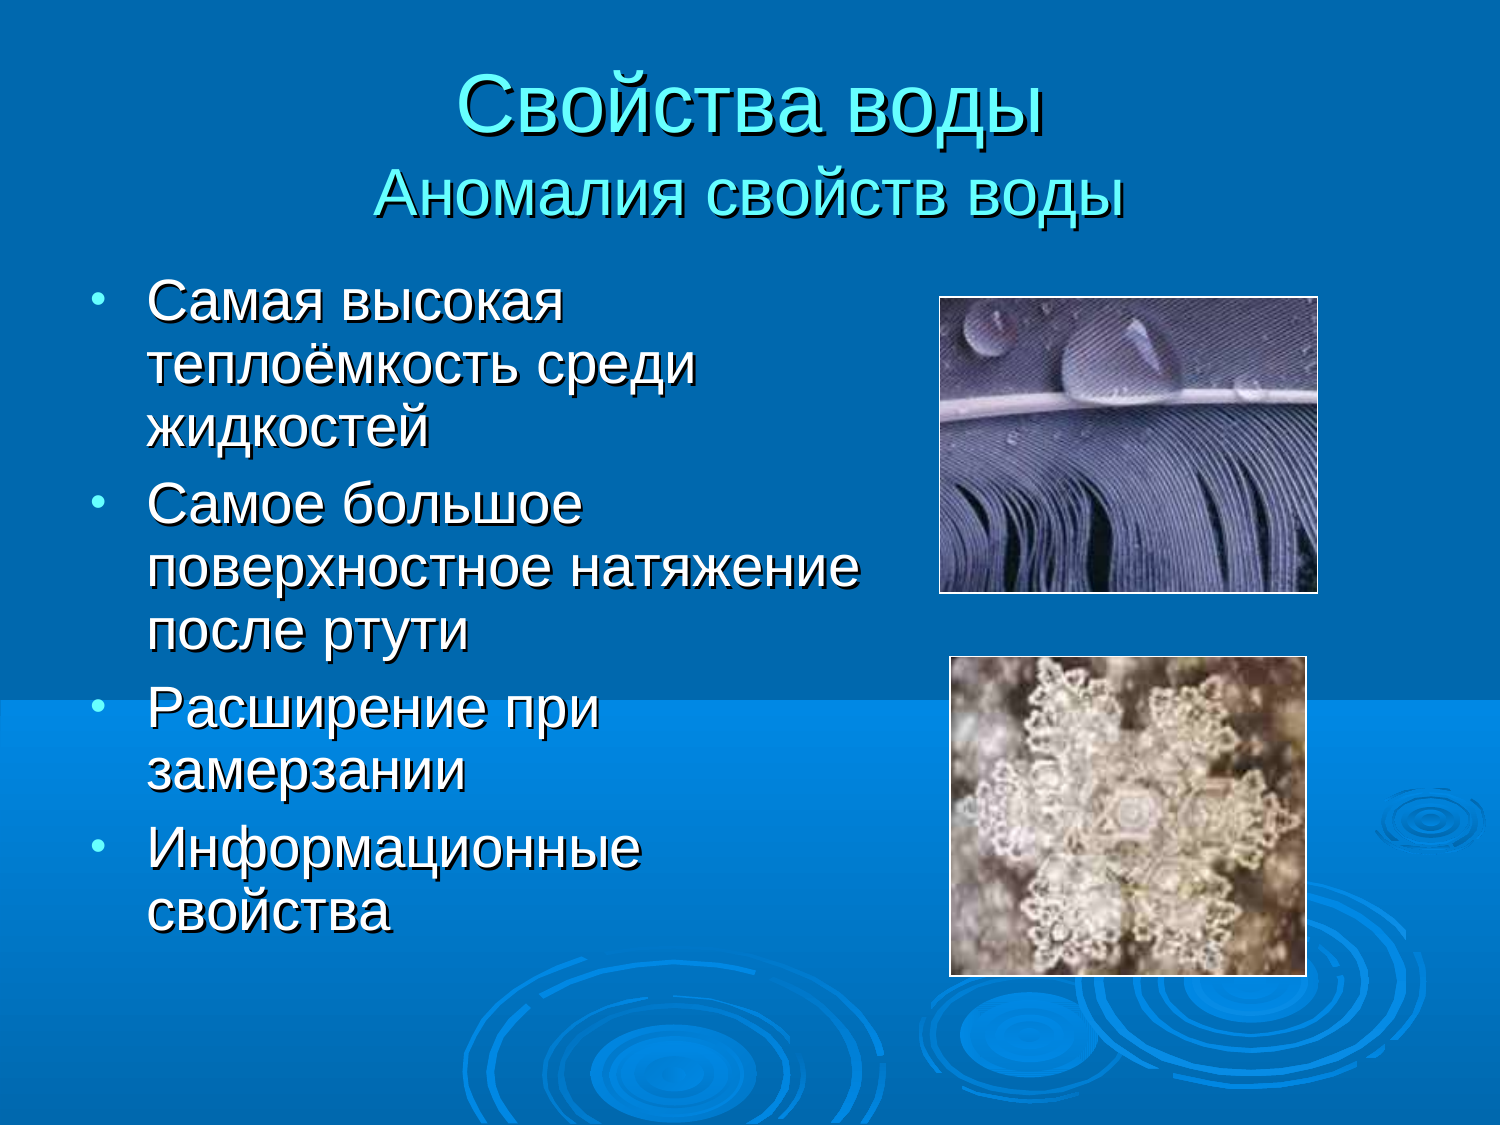

# Свойства воды Аномалия свойств воды
Самая высокая теплоёмкость среди жидкостей
Самое большое поверхностное натяжение после ртути
Расширение при замерзании
Информационные свойства